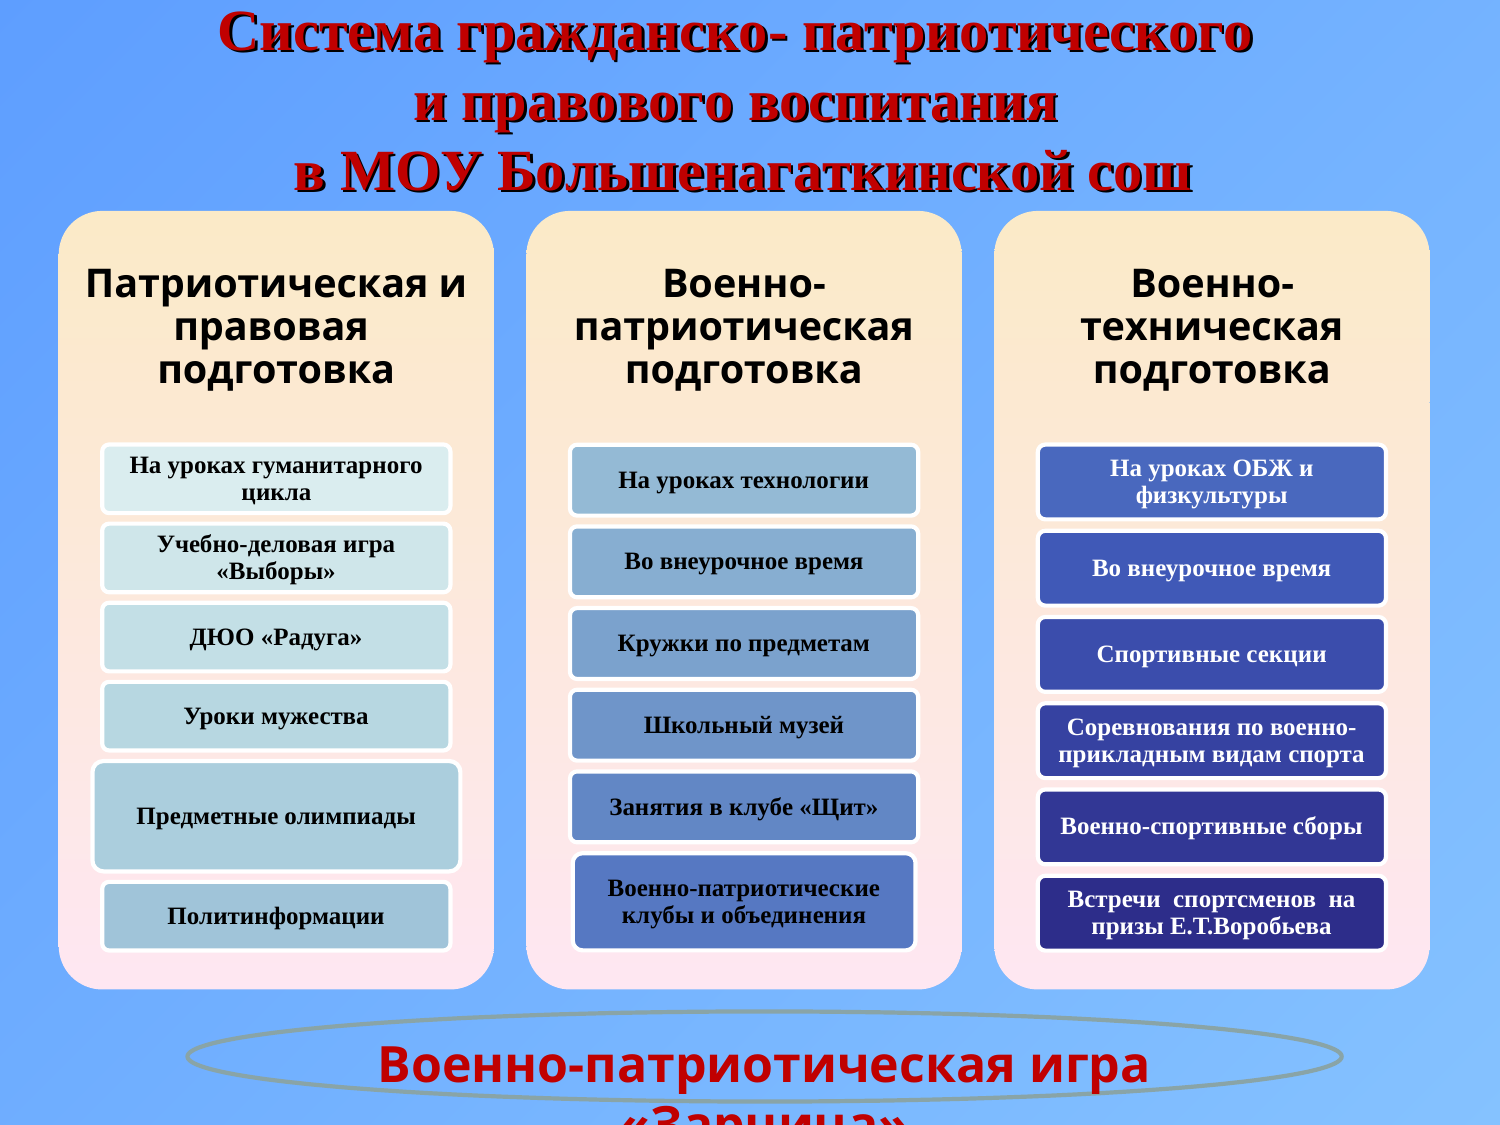

# Система гражданско- патриотического и правового воспитания в МОУ Большенагаткинской сош
Патриотическая и правовая подготовка
Военно-патриотическая подготовка
Военно-техническая подготовка
На уроках гуманитарного цикла
На уроках ОБЖ и физкультуры
На уроках технологии
Учебно-деловая игра «Выборы»
Во внеурочное время
Во внеурочное время
ДЮО «Радуга»
Кружки по предметам
Спортивные секции
Уроки мужества
Школьный музей
Соревнования по военно-прикладным видам спорта
Предметные олимпиады
Занятия в клубе «Щит»
Военно-спортивные сборы
Военно-патриотические клубы и объединения
Встречи спортсменов на призы Е.Т.Воробьева
Политинформации
Военно-патриотическая игра «Зарница»